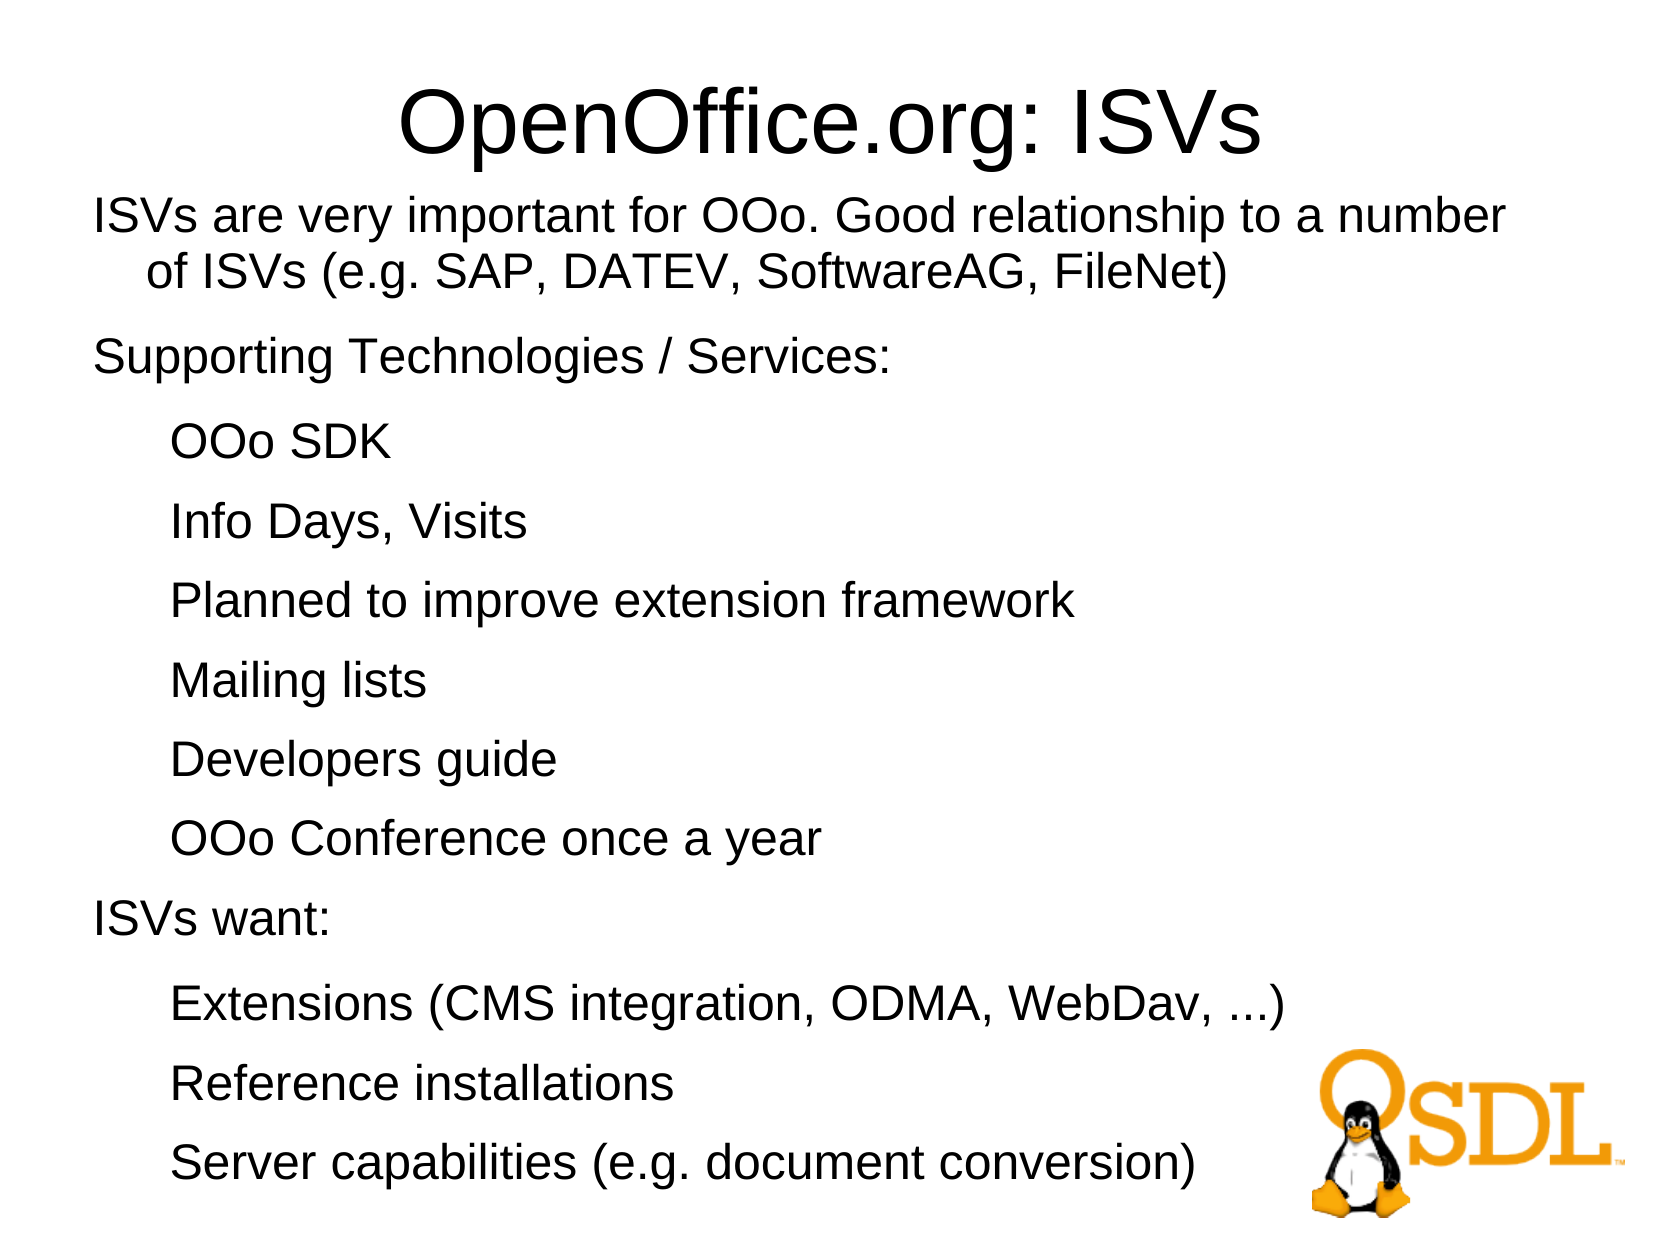

# OpenOffice.org: ISVs
ISVs are very important for OOo. Good relationship to a number of ISVs (e.g. SAP, DATEV, SoftwareAG, FileNet)
Supporting Technologies / Services:
OOo SDK
Info Days, Visits
Planned to improve extension framework
Mailing lists
Developers guide
OOo Conference once a year
ISVs want:
Extensions (CMS integration, ODMA, WebDav, ...)
Reference installations
Server capabilities (e.g. document conversion)